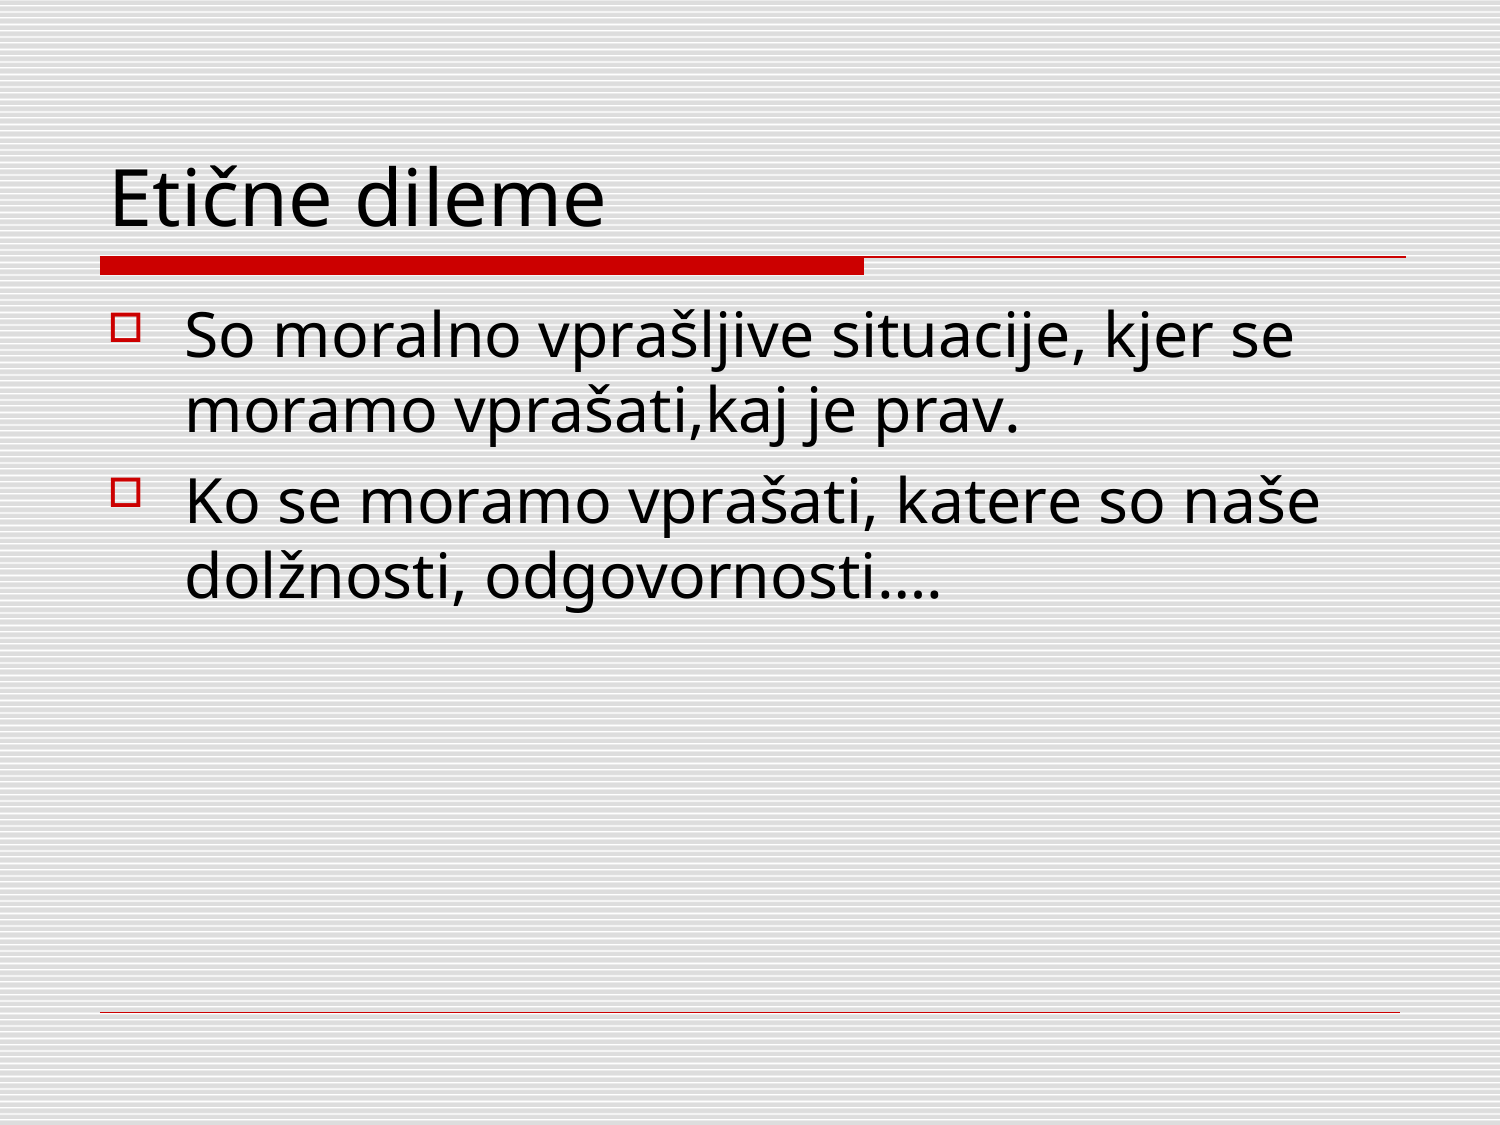

# Etične dileme
So moralno vprašljive situacije, kjer se moramo vprašati,kaj je prav.
Ko se moramo vprašati, katere so naše dolžnosti, odgovornosti….